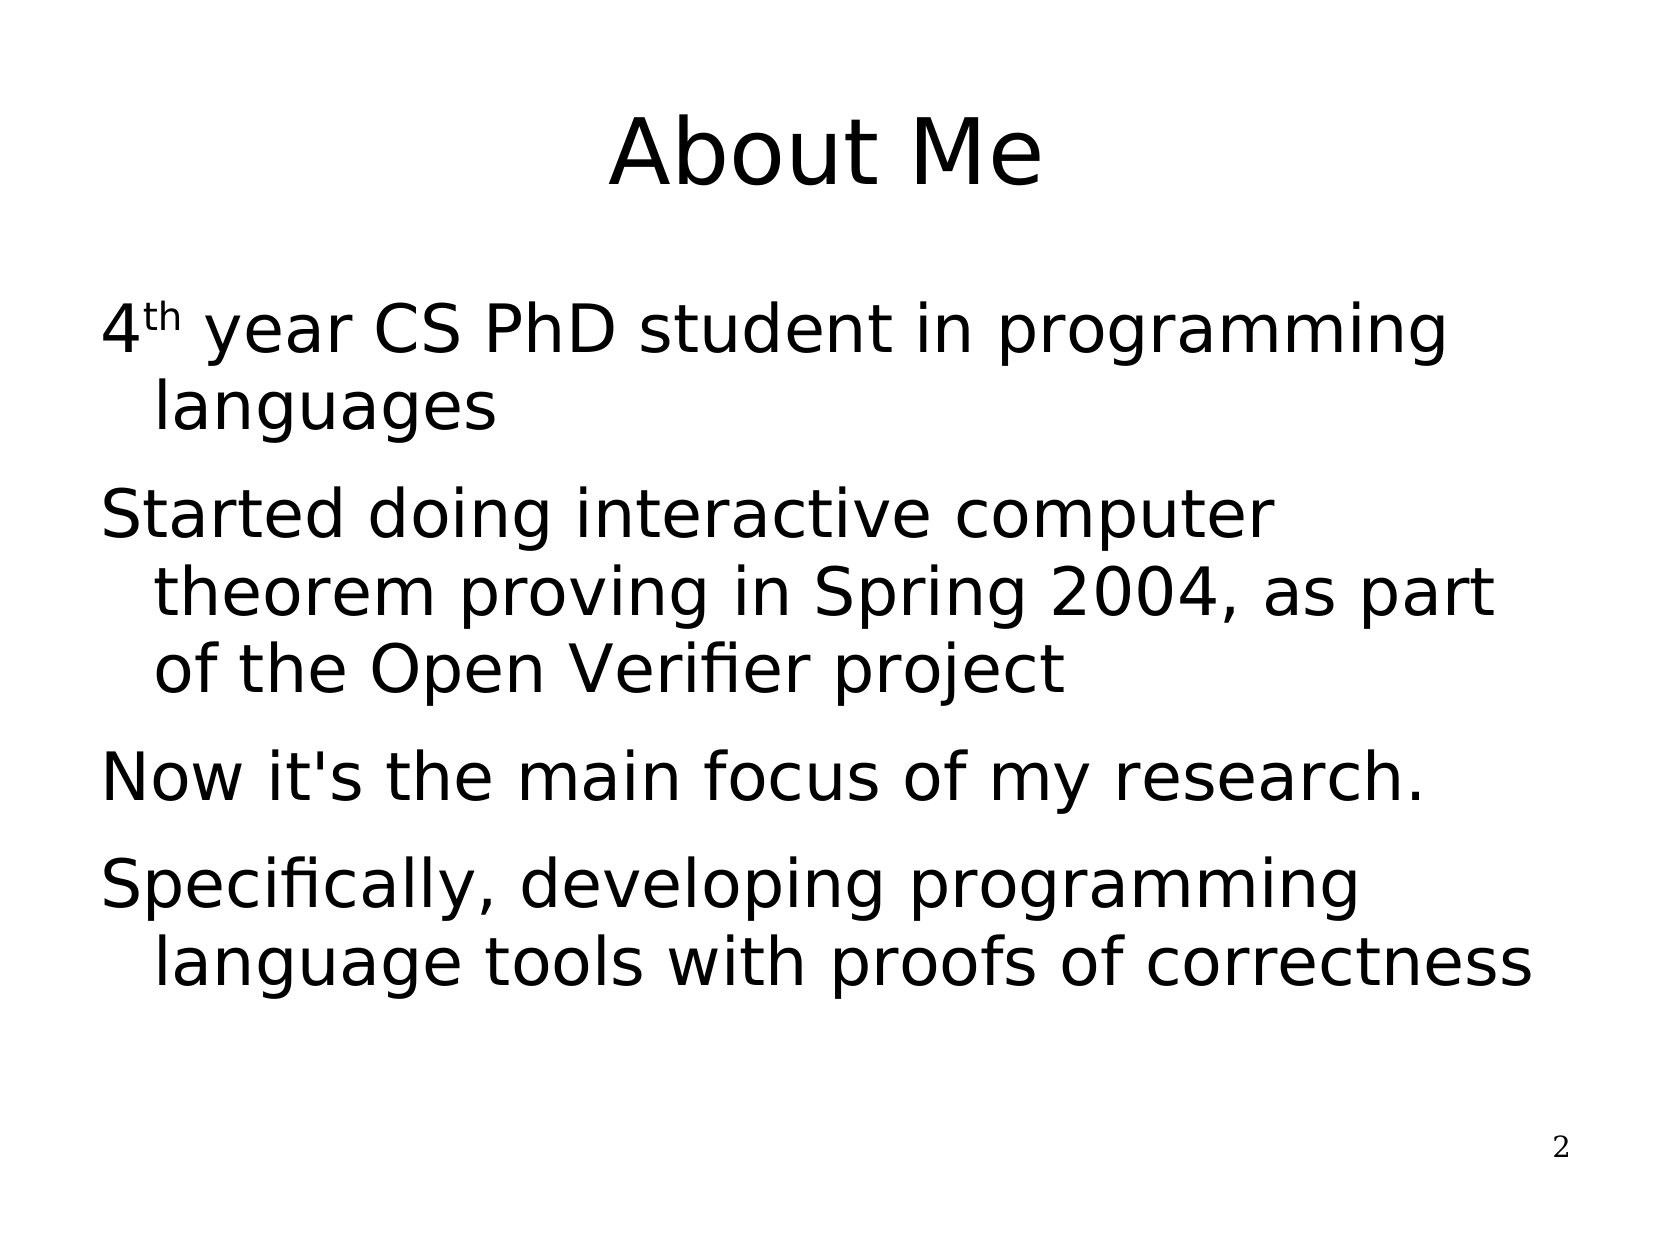

# About Me
4th year CS PhD student in programming languages
Started doing interactive computer theorem proving in Spring 2004, as part of the Open Verifier project
Now it's the main focus of my research.
Specifically, developing programming language tools with proofs of correctness
2